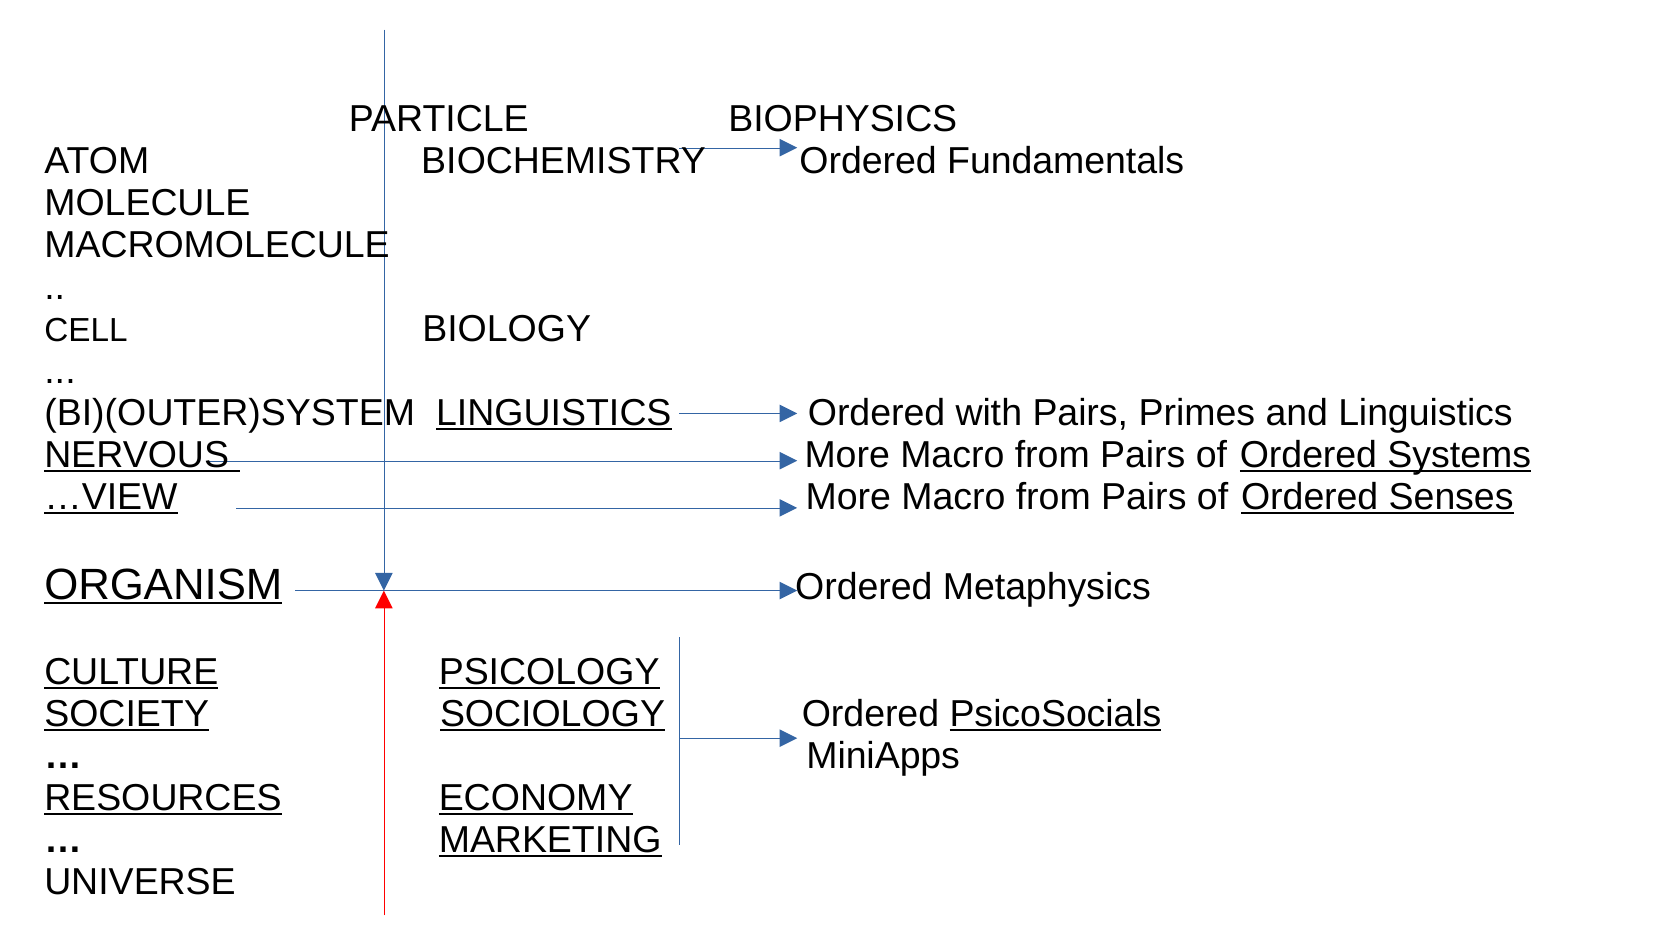

PARTICLE BIOPHYSICS
ATOM BIOCHEMISTRY Ordered Fundamentals
MOLECULE
MACROMOLECULE
..
CELL BIOLOGY
...
(BI)(OUTER)SYSTEM LINGUISTICS Ordered with Pairs, Primes and Linguistics
NERVOUS More Macro from Pairs of Ordered Systems
…VIEW More Macro from Pairs of Ordered Senses
ORGANISM Ordered Metaphysics
CULTURE PSICOLOGY
SOCIETY SOCIOLOGY Ordered PsicoSocials
… MiniApps
RESOURCES ECONOMY
… MARKETING
UNIVERSE